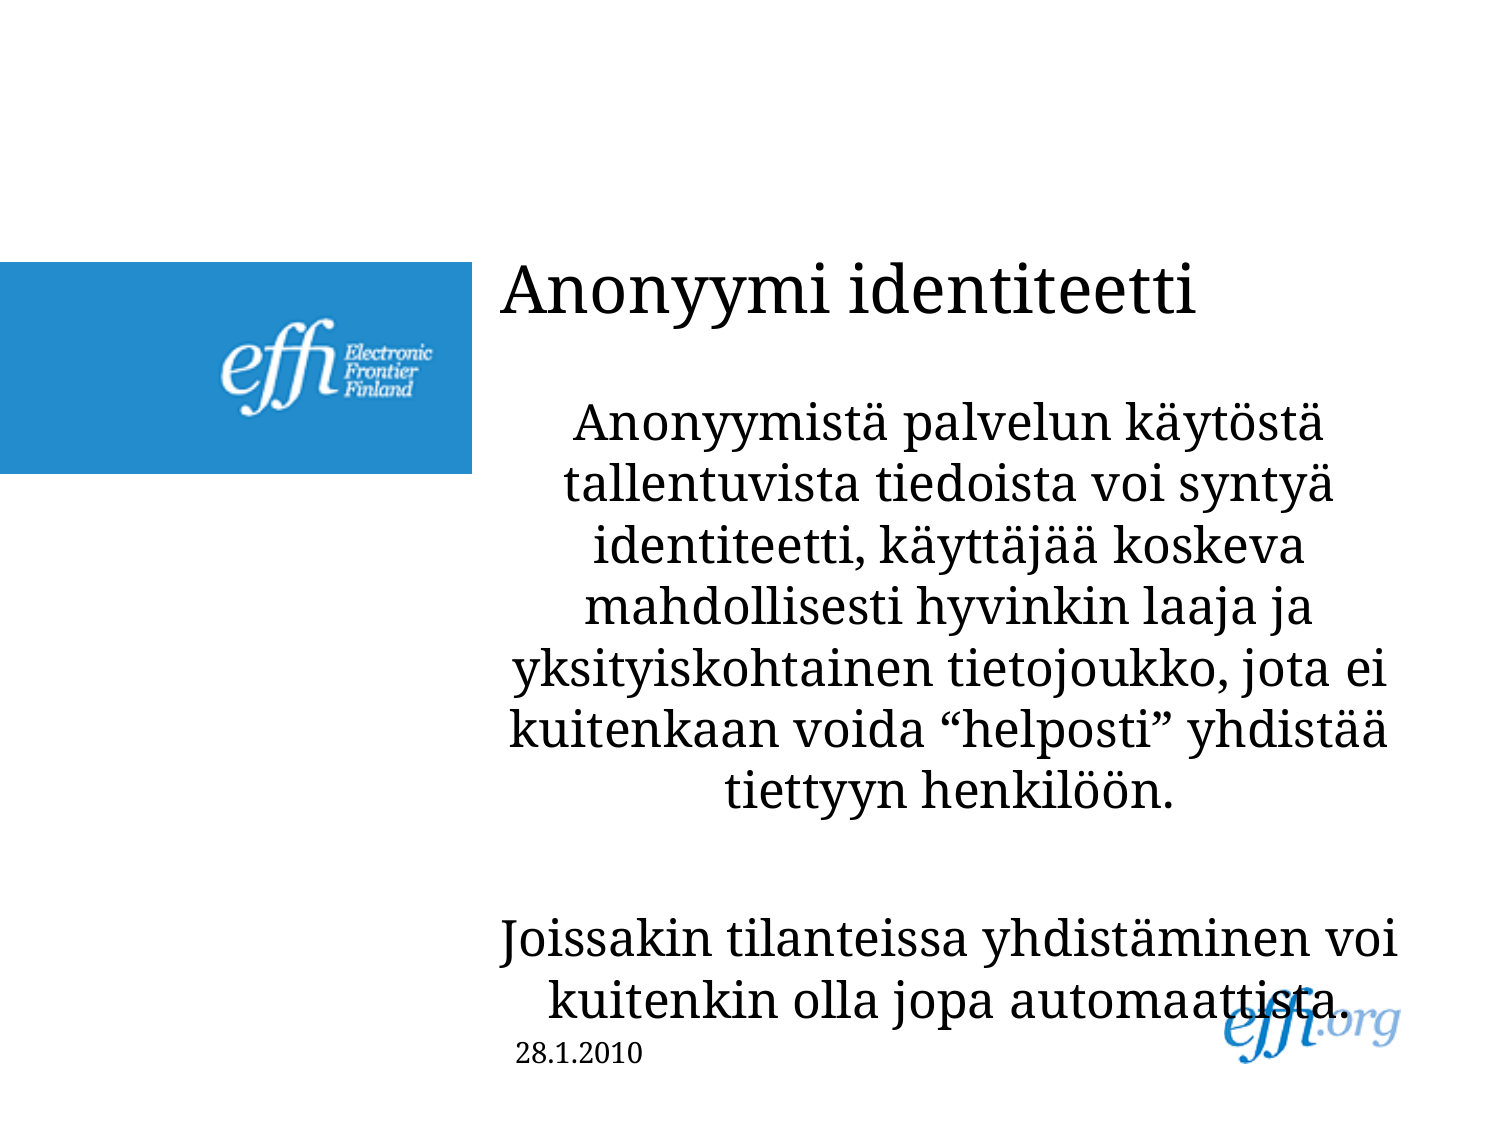

# Anonyymi identiteetti
Anonyymistä palvelun käytöstä tallentuvista tiedoista voi syntyä identiteetti, käyttäjää koskeva mahdollisesti hyvinkin laaja ja yksityiskohtainen tietojoukko, jota ei kuitenkaan voida “helposti” yhdistää tiettyyn henkilöön.
Joissakin tilanteissa yhdistäminen voi kuitenkin olla jopa automaattista.